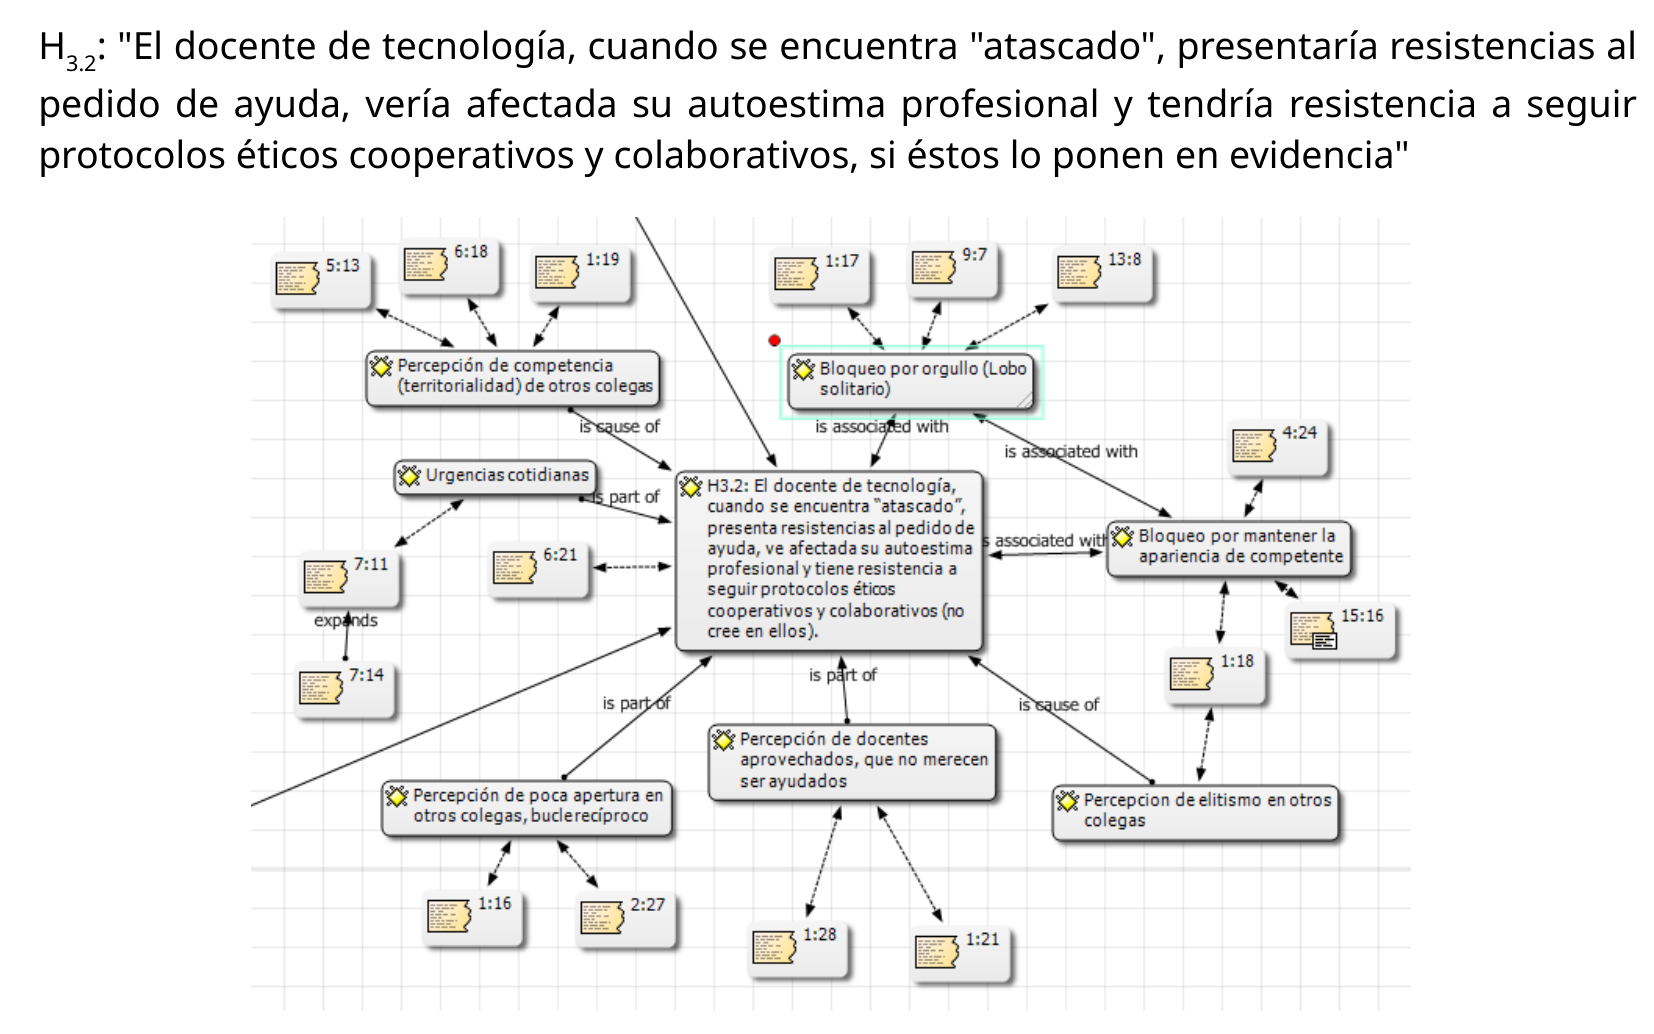

H3.2: "El docente de tecnología, cuando se encuentra "atascado", presentaría resistencias al pedido de ayuda, vería afectada su autoestima profesional y tendría resistencia a seguir protocolos éticos cooperativos y colaborativos, si éstos lo ponen en evidencia"